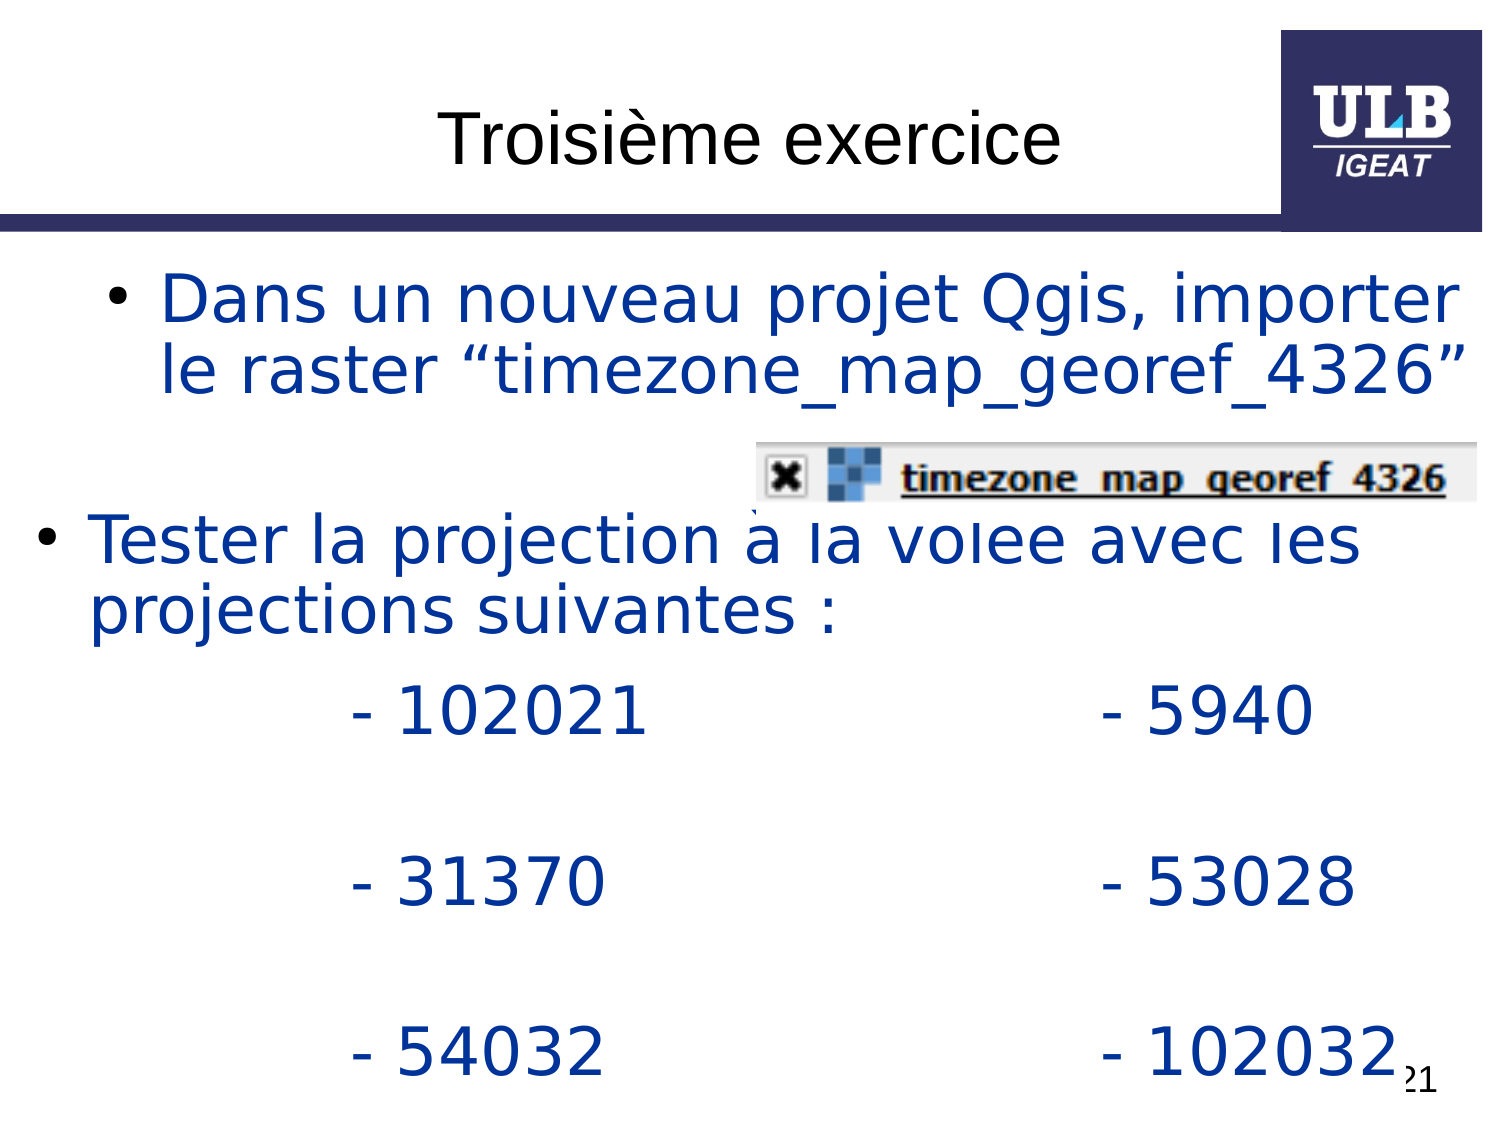

# Troisième exercice
Dans un nouveau projet Qgis, importer le raster “timezone_map_georef_4326”
Tester la projection à la volée avec les projections suivantes :
 - 102021				- 5940
 - 31370				- 53028
 - 54032				- 102032